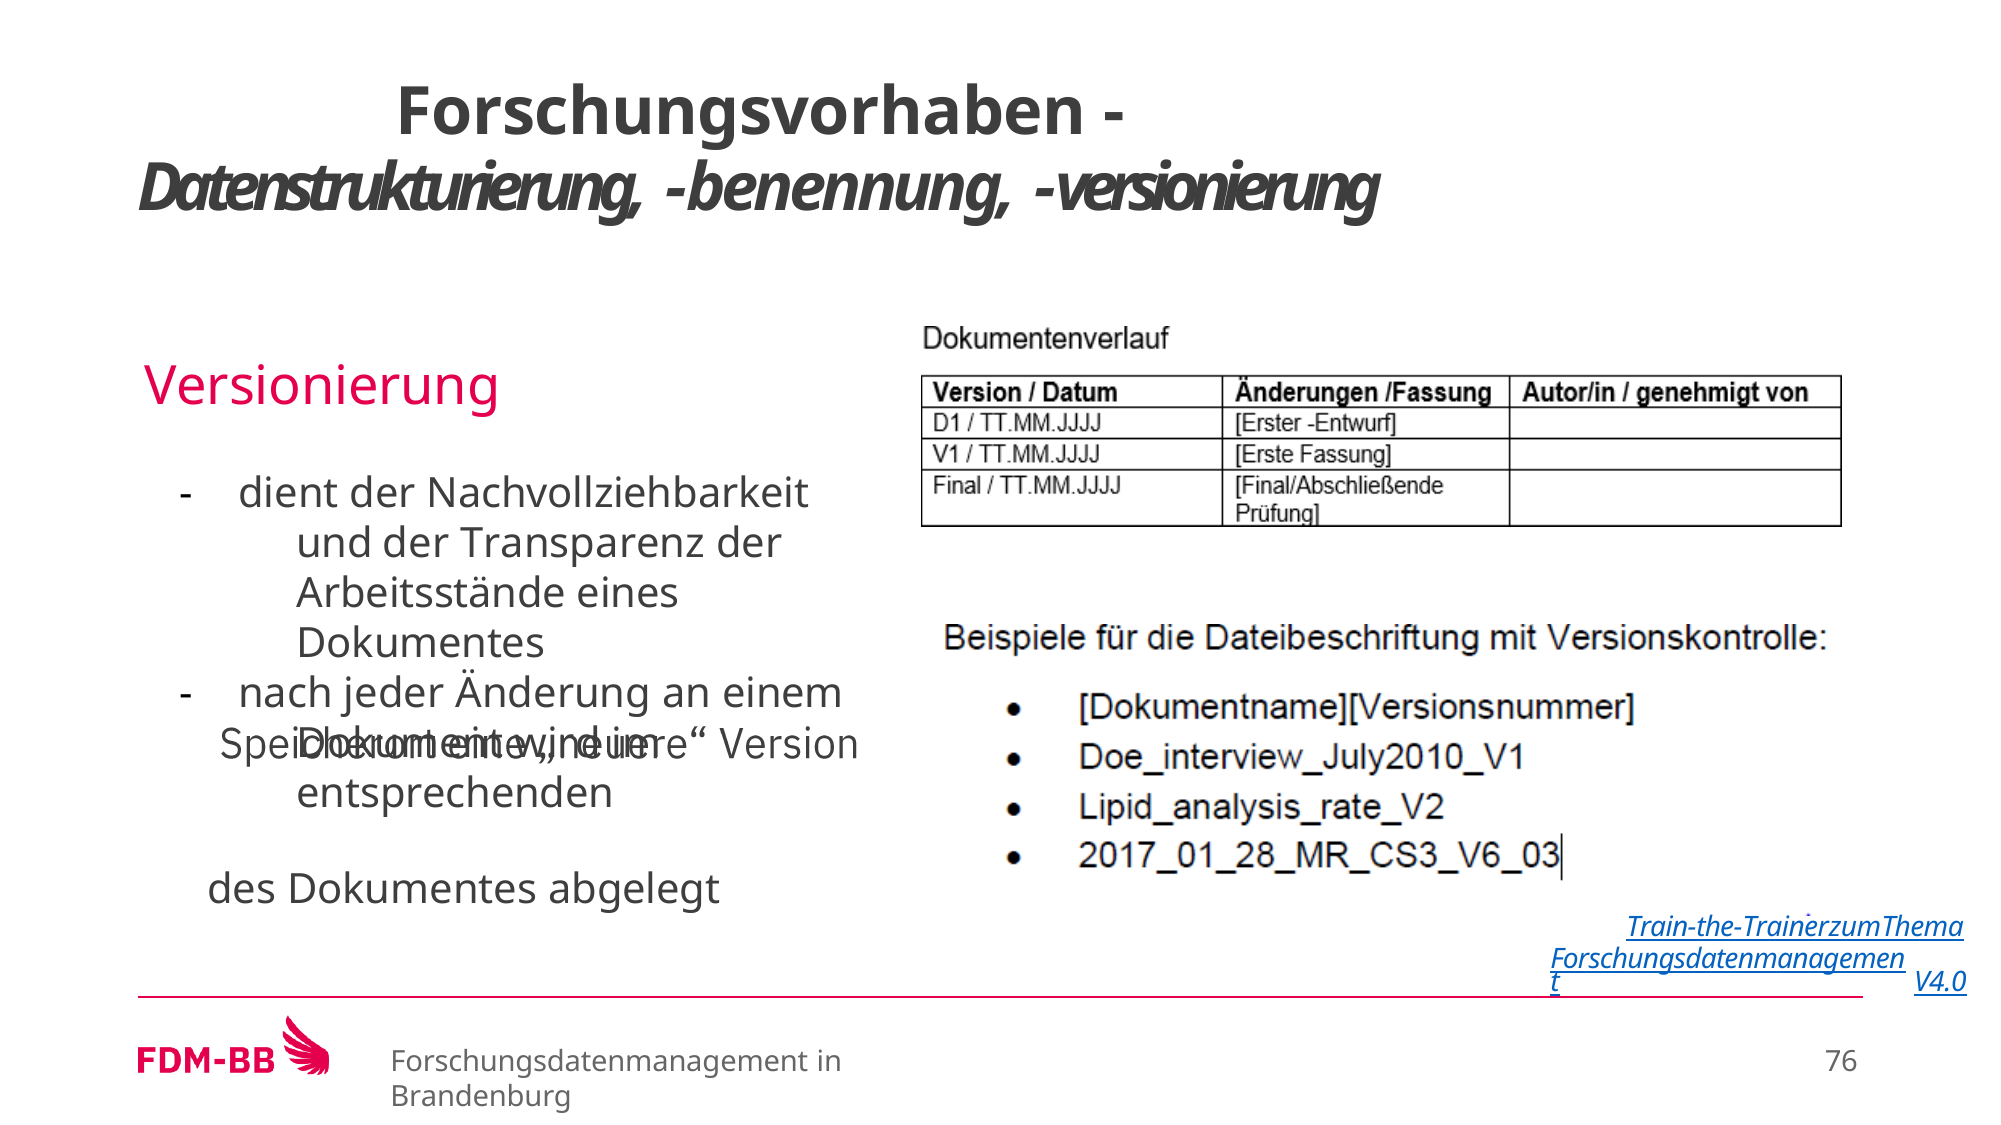

# Forschungsvorhaben -
Datenstrukturierung, -benennung, -versionierung
Versionierung
dient der Nachvollziehbarkeit und der Transparenz der Arbeitsstände eines Dokumentes
nach jeder Änderung an einem Dokument wird im entsprechenden
des Dokumentes abgelegt
Train-the-TrainerzumThemaForschungsdatenmanagementV4.0
Forschungsdatenmanagement in Brandenburg
76